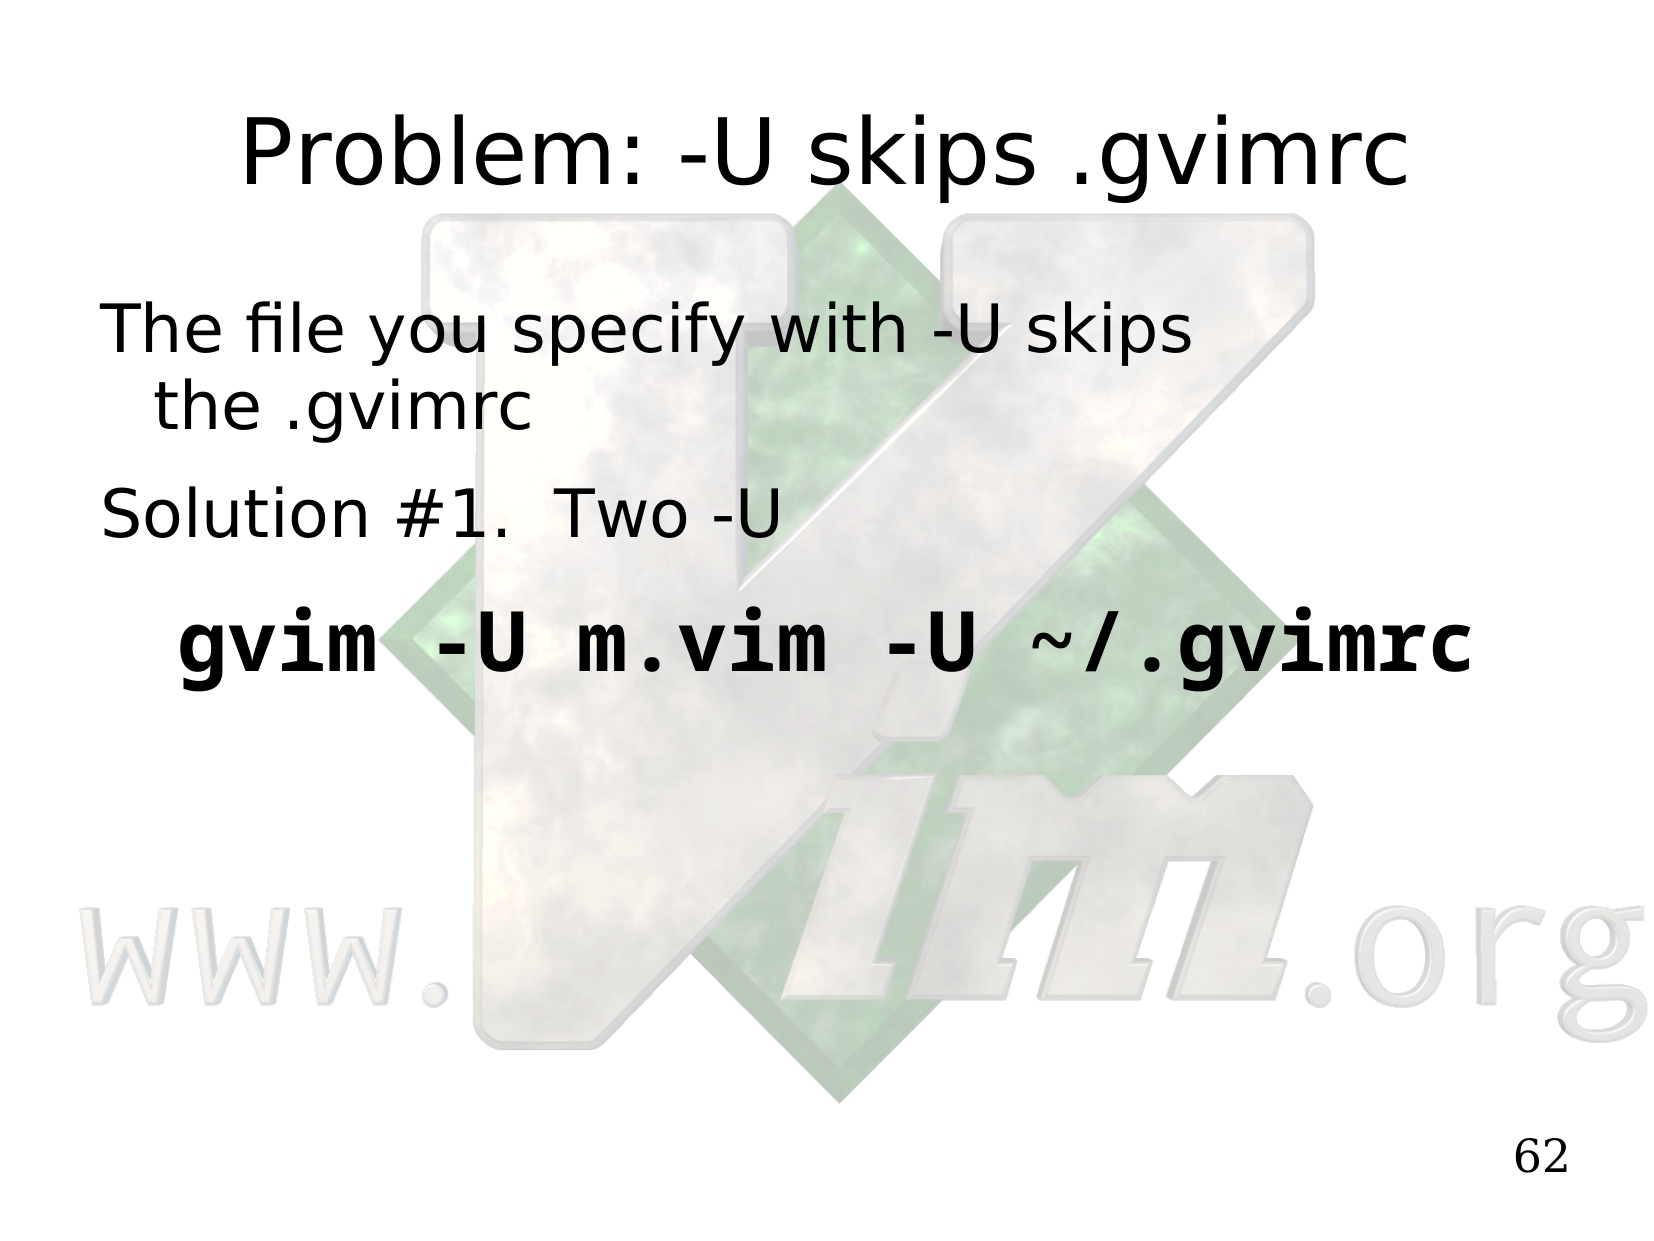

# Problem: -U skips .gvimrc
The file you specify with -U skips the .gvimrc
Solution #1. Two -U
gvim -U m.vim -U ~/.gvimrc
62